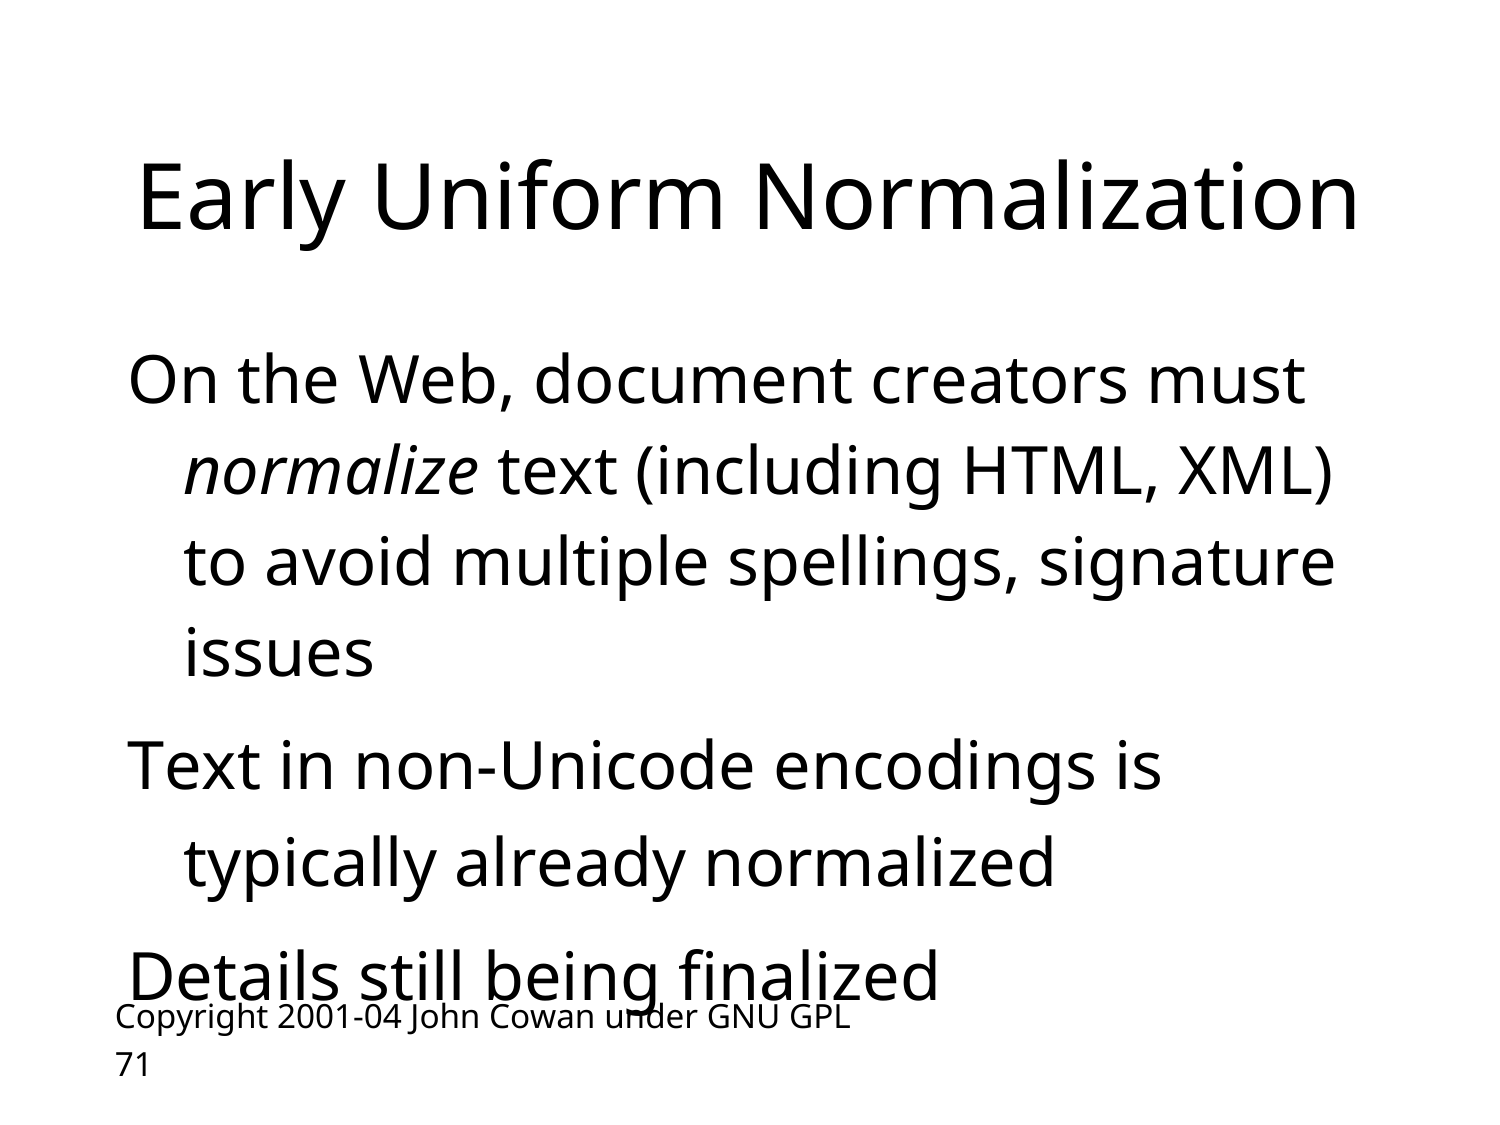

# Early Uniform Normalization
On the Web, document creators must normalize text (including HTML, XML) to avoid multiple spellings, signature issues
Text in non-Unicode encodings is typically already normalized
Details still being finalized